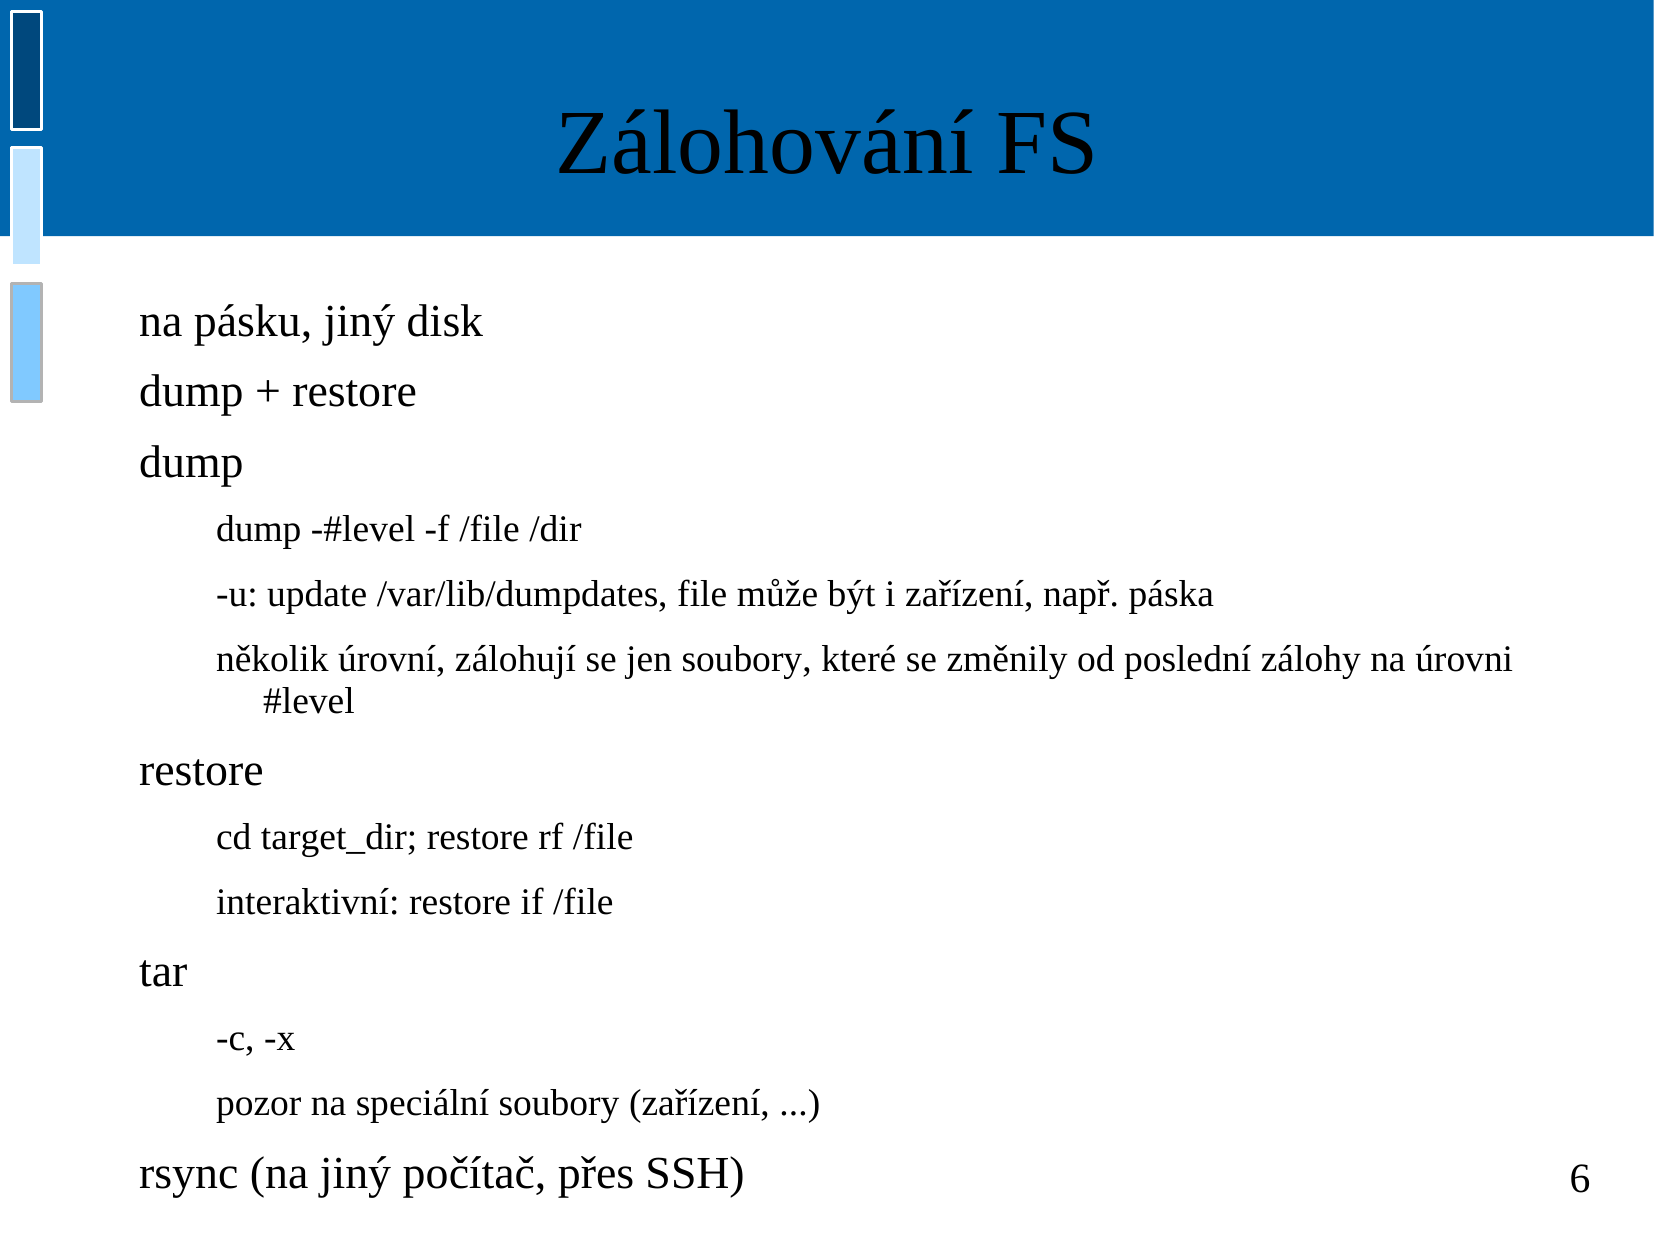

# Zálohování FS
na pásku, jiný disk
dump + restore
dump
dump -#level -f /file /dir
-u: update /var/lib/dumpdates, file může být i zařízení, např. páska
několik úrovní, zálohují se jen soubory, které se změnily od poslední zálohy na úrovni #level
restore
cd target_dir; restore rf /file
interaktivní: restore if /file
tar
-c, -x
pozor na speciální soubory (zařízení, ...)
rsync (na jiný počítač, přes SSH)